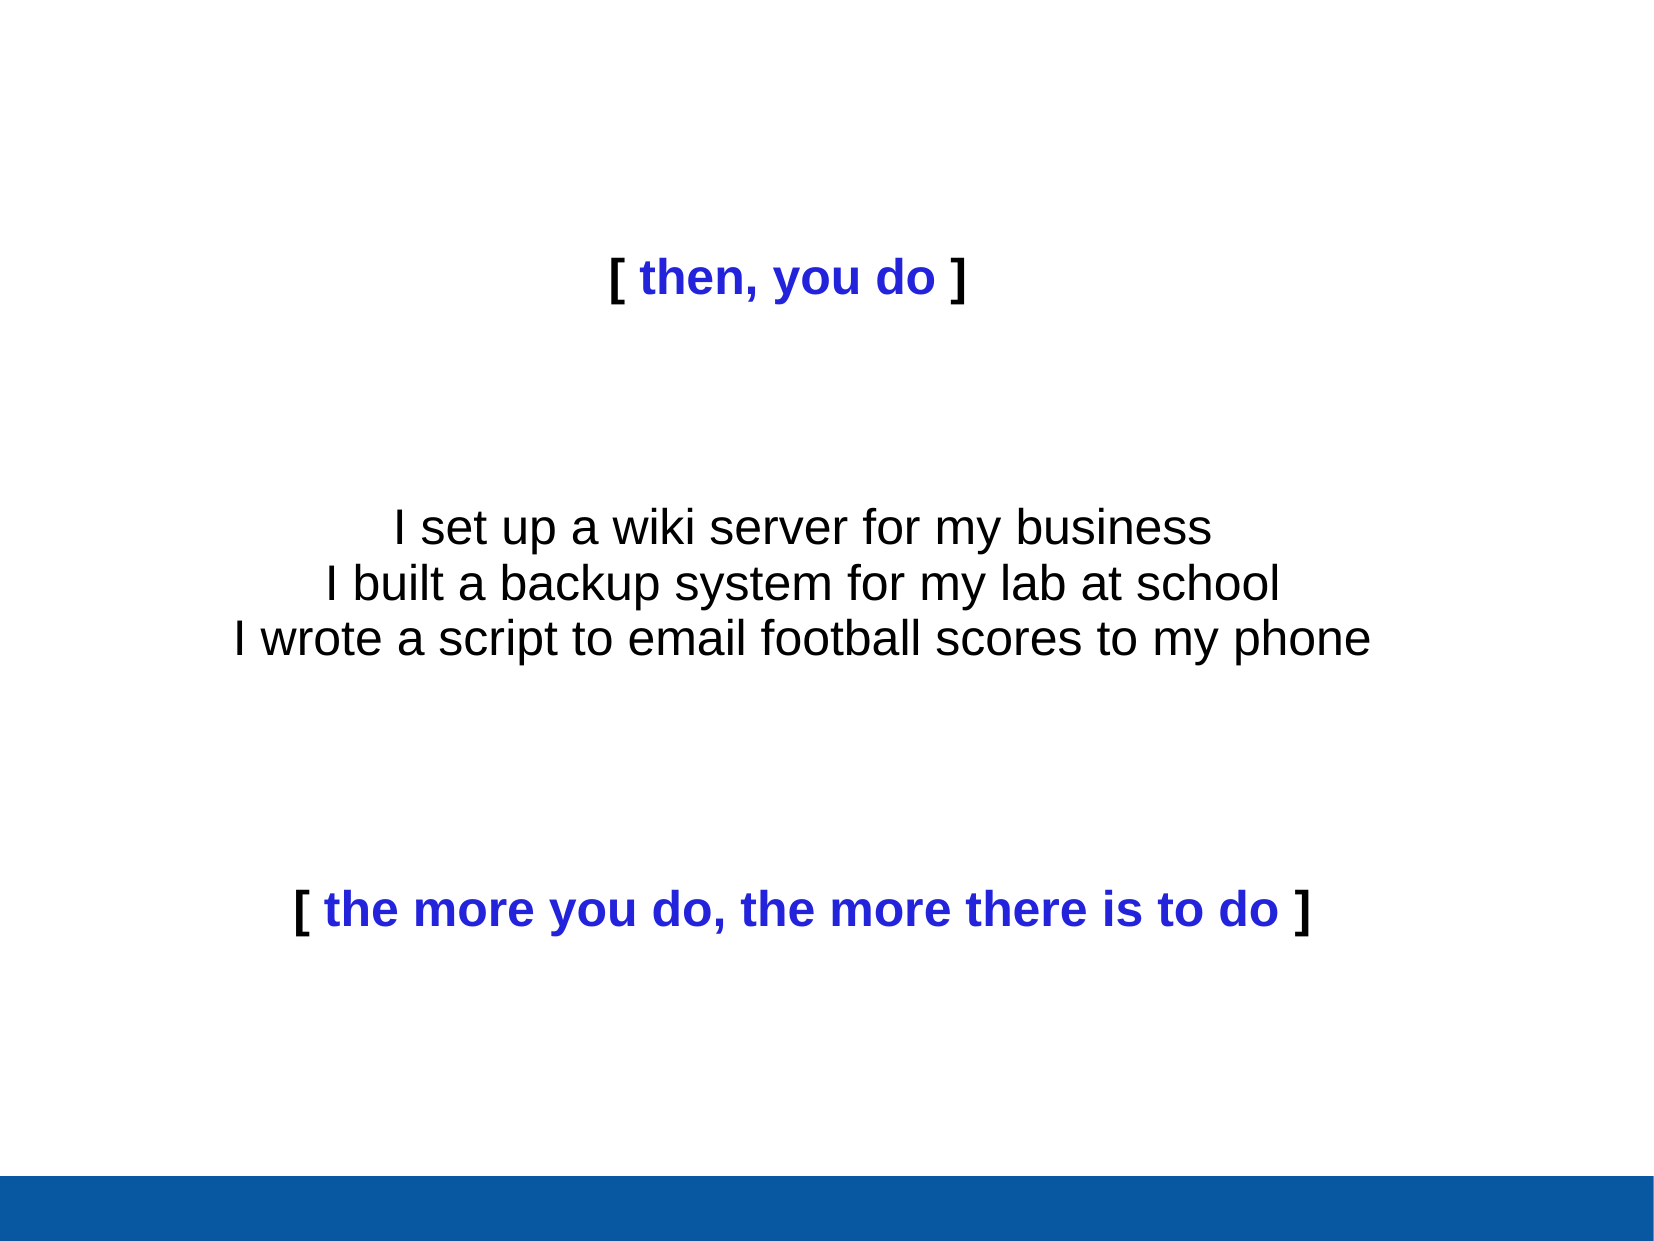

[ then, you do ]
I set up a wiki server for my business
I built a backup system for my lab at school
I wrote a script to email football scores to my phone
[ the more you do, the more there is to do ]